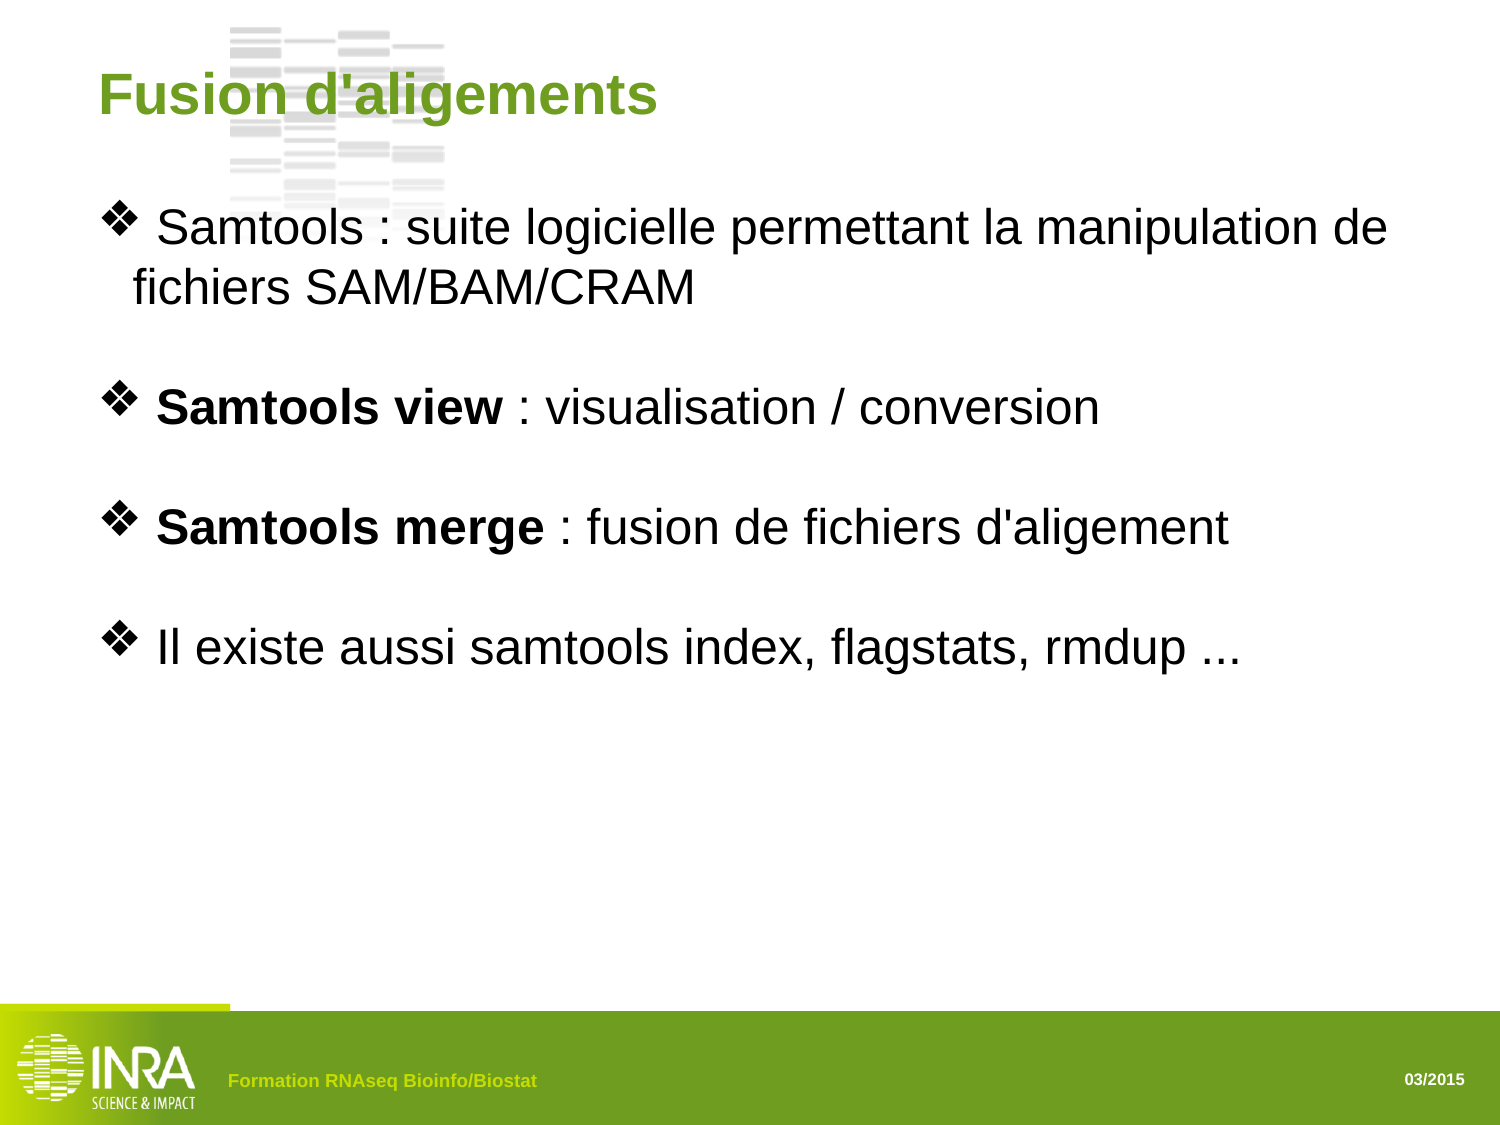

Fusion d'aligements
 Samtools : suite logicielle permettant la manipulation de fichiers SAM/BAM/CRAM
 Samtools view : visualisation / conversion
 Samtools merge : fusion de fichiers d'aligement
 Il existe aussi samtools index, flagstats, rmdup ...